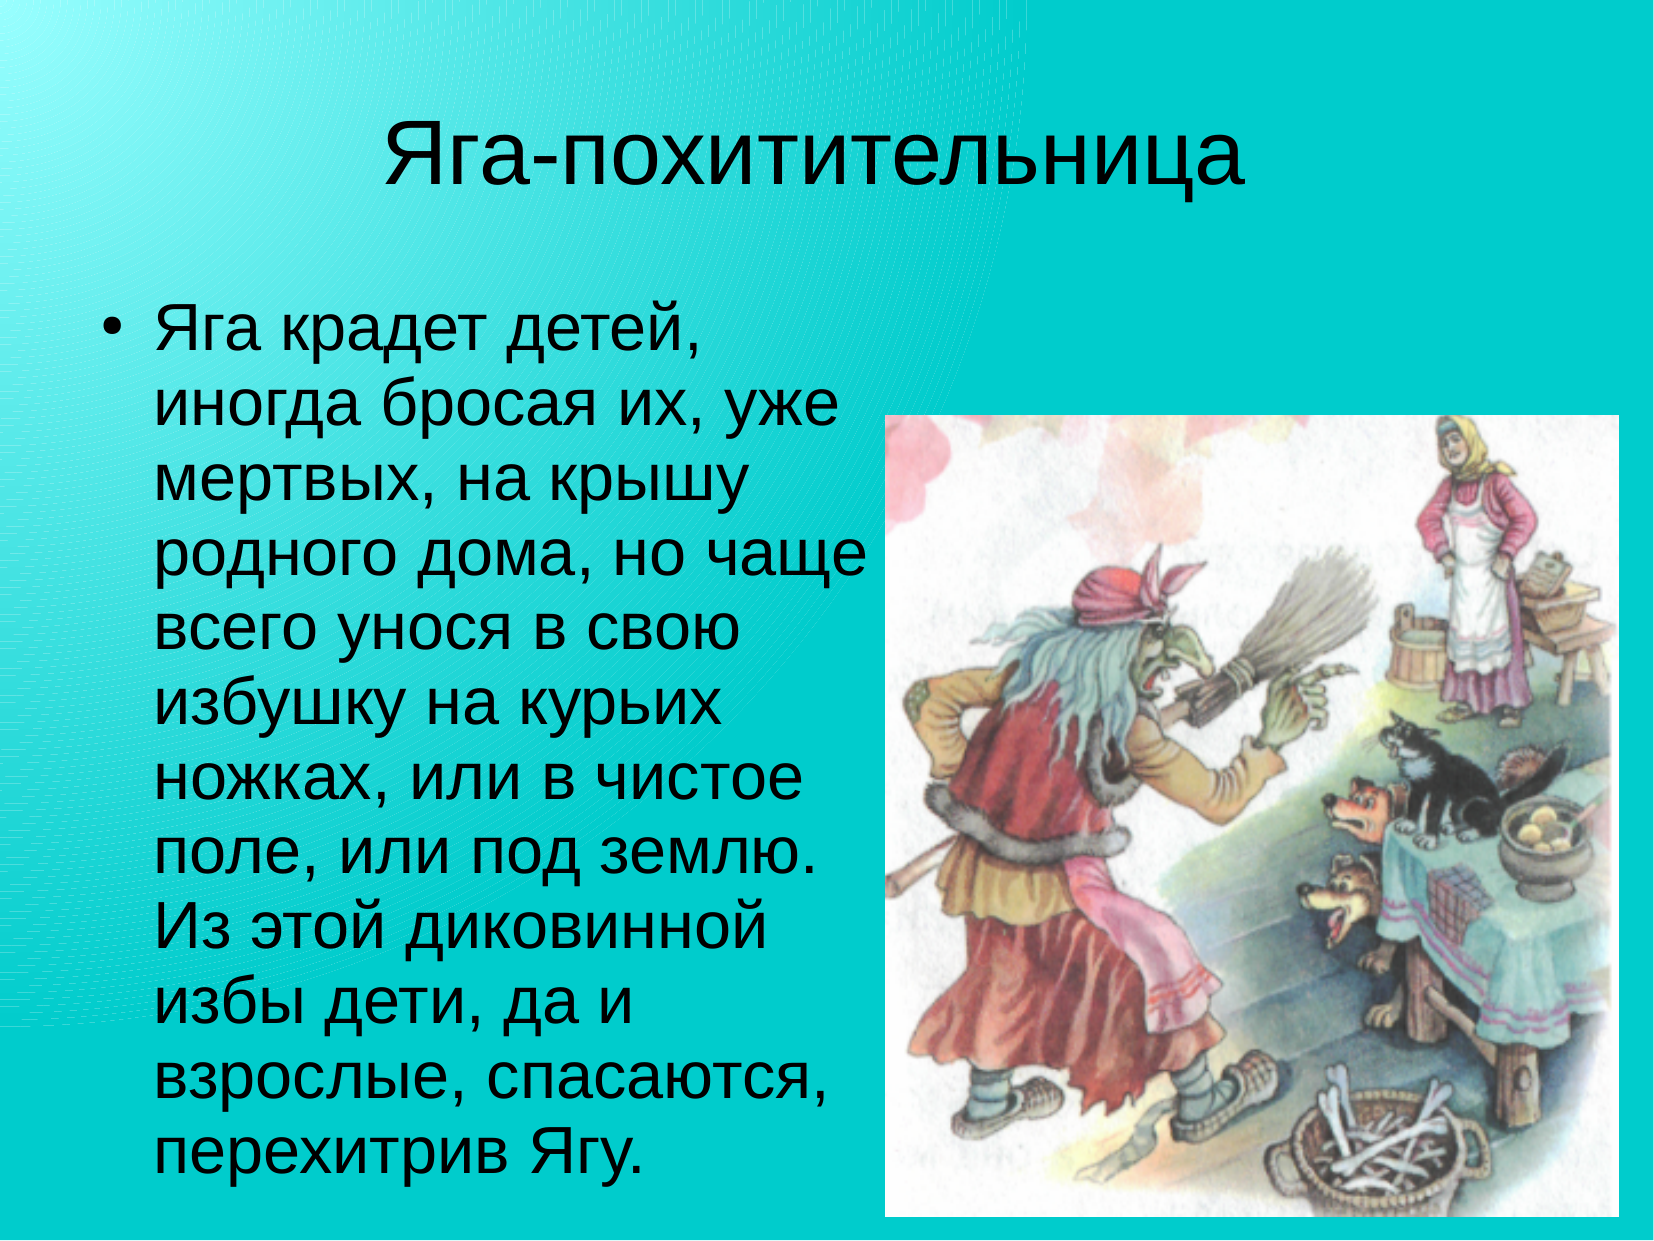

# Яга-похитительница
Яга крадет детей, иногда бросая их, уже мертвых, на крышу родного дома, но чаще всего унося в свою избушку на курьих ножках, или в чистое поле, или под землю. Из этой диковинной избы дети, да и взрослые, спасаются, перехитрив Ягу.